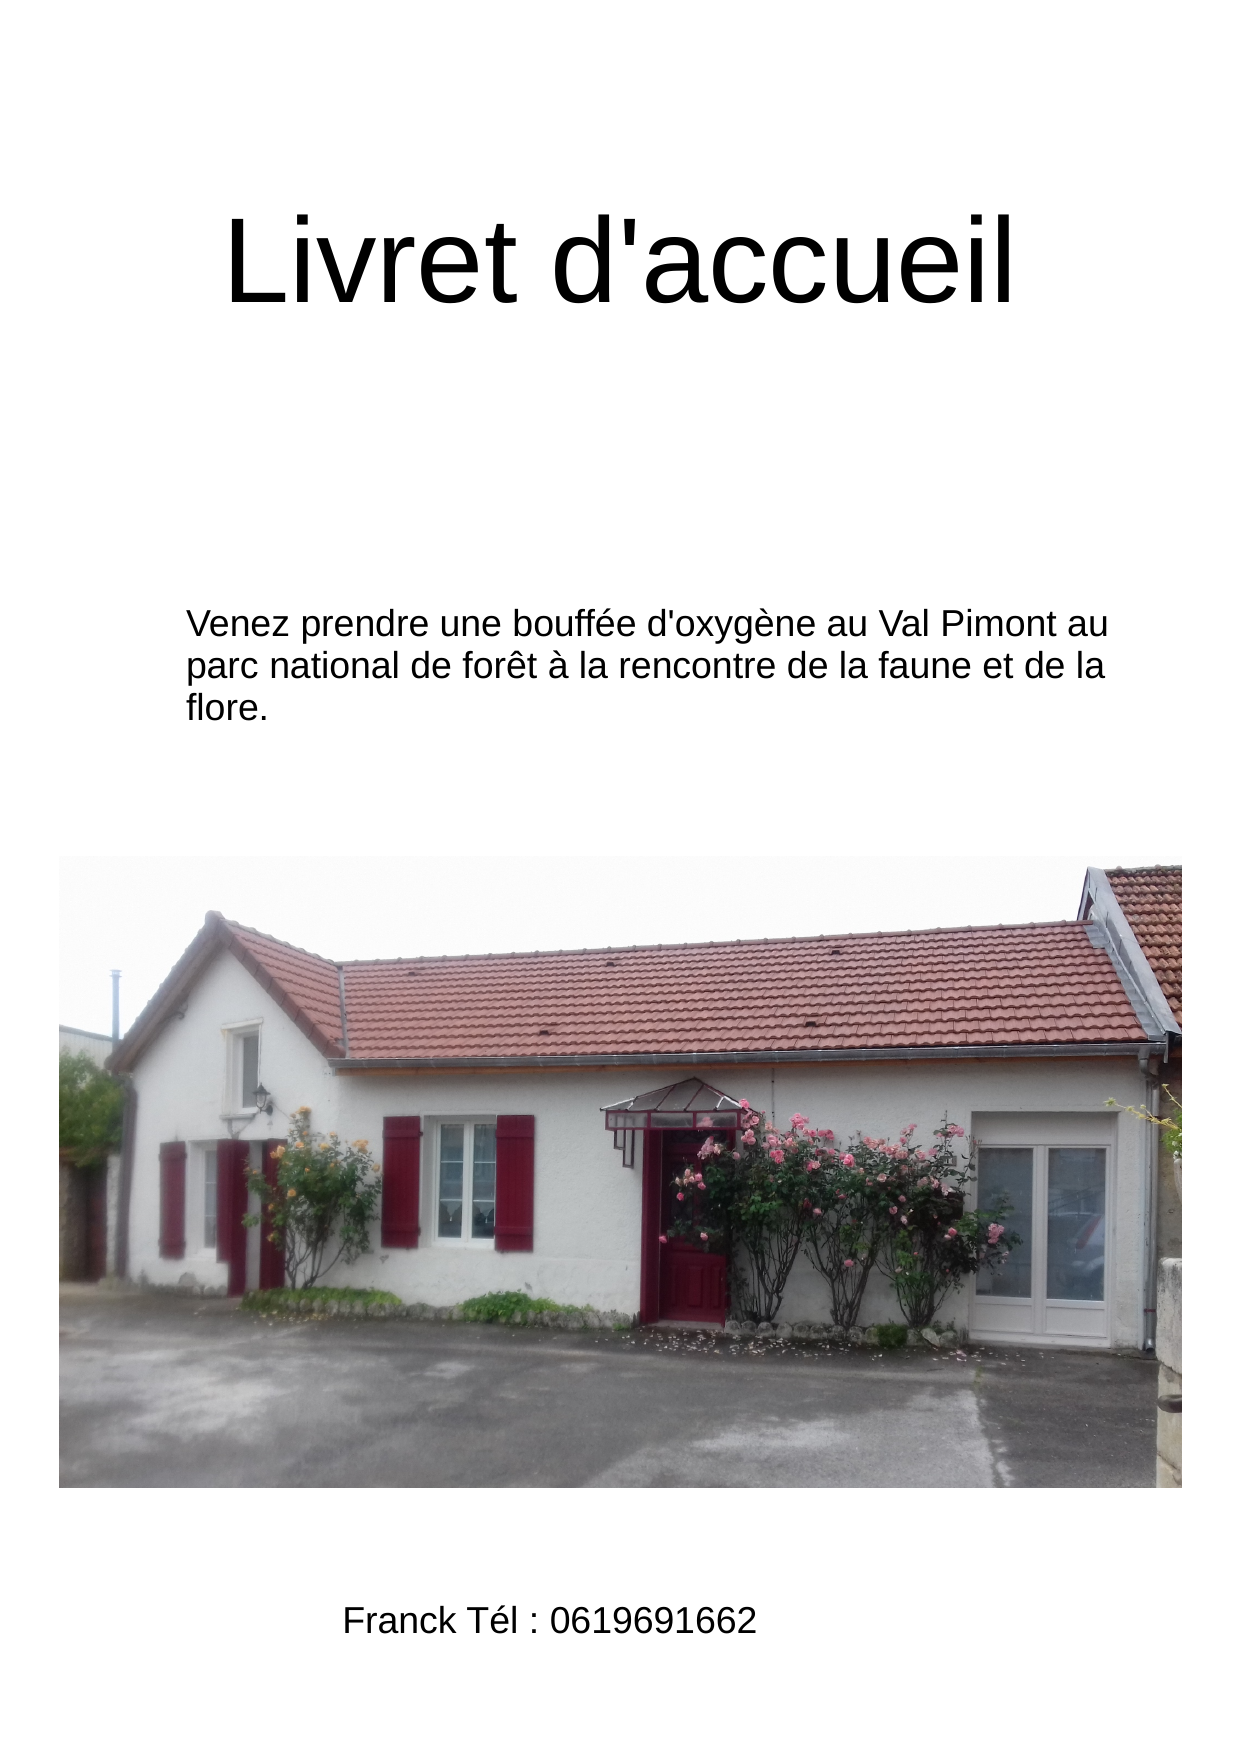

# Livret d'accueil
Venez prendre une bouffée d'oxygène au Val Pimont au parc national de forêt à la rencontre de la faune et de la flore.
Franck Tél : 0619691662